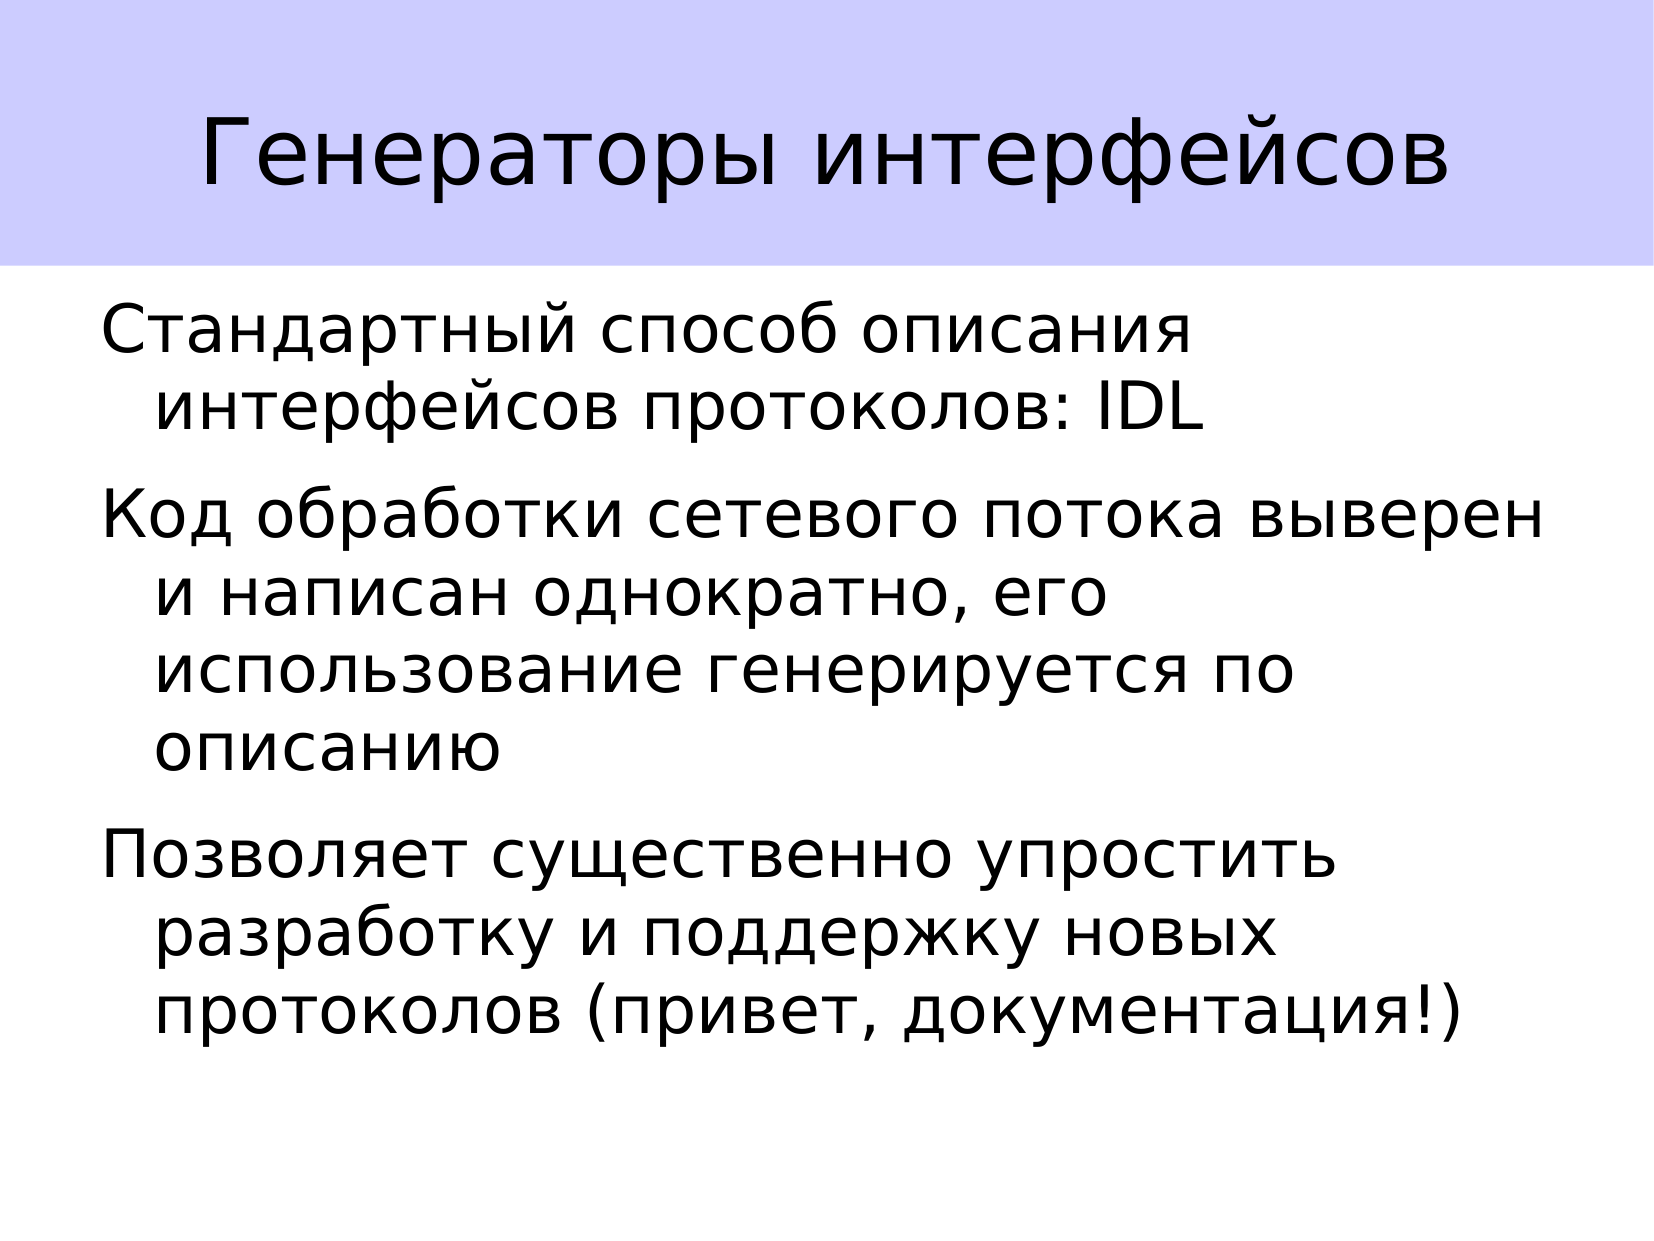

# Генераторы интерфейсов
Стандартный способ описания интерфейсов протоколов: IDL
Код обработки сетевого потока выверен и написан однократно, его использование генерируется по описанию
Позволяет существенно упростить разработку и поддержку новых протоколов (привет, документация!)